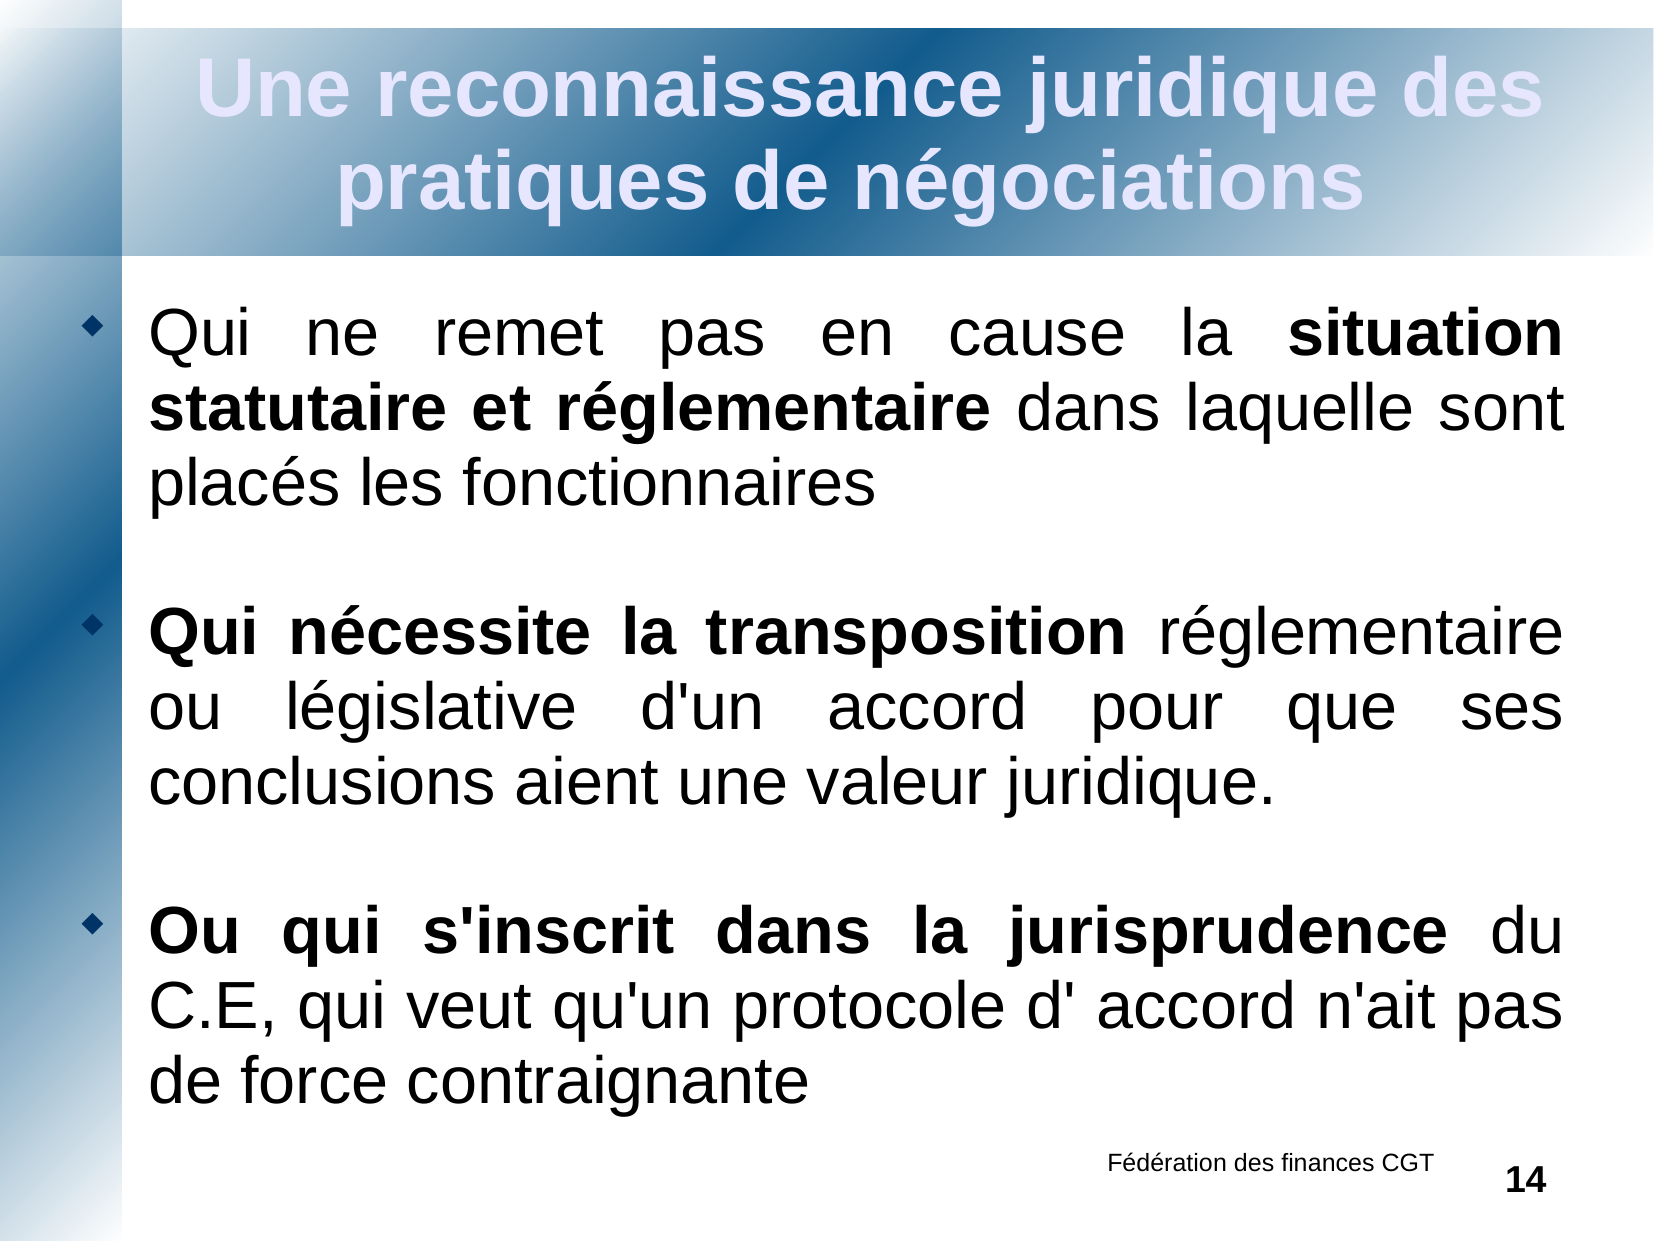

# Une reconnaissance juridique des pratiques de négociations
Qui ne remet pas en cause la situation statutaire et réglementaire dans laquelle sont placés les fonctionnaires
Qui nécessite la transposition réglementaire ou législative d'un accord pour que ses conclusions aient une valeur juridique.
Ou qui s'inscrit dans la jurisprudence du C.E, qui veut qu'un protocole d' accord n'ait pas de force contraignante
Fédération des finances CGT